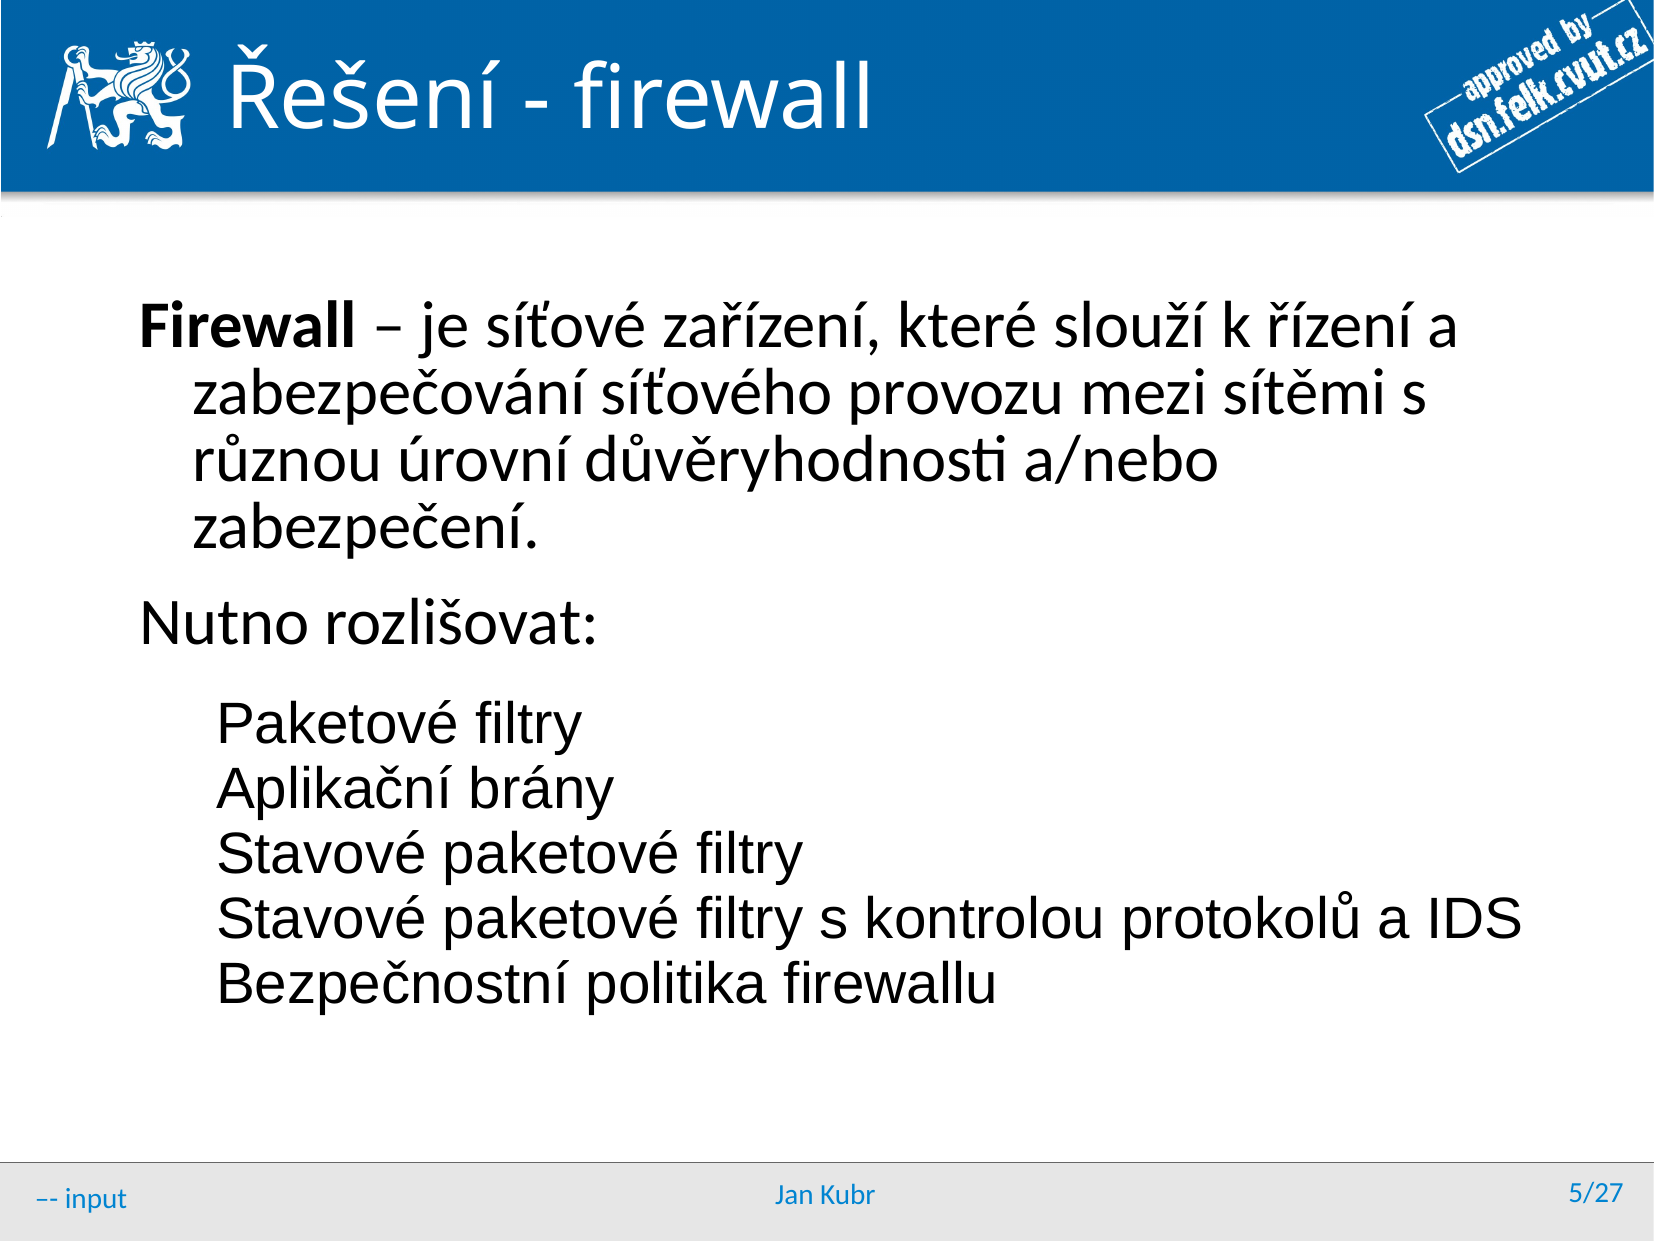

# Řešení - firewall
Firewall – je síťové zařízení, které slouží k řízení a zabezpečování síťového provozu mezi sítěmi s různou úrovní důvěryhodnosti a/nebo zabezpečení.
Nutno rozlišovat:
Paketové filtry
Aplikační brány
Stavové paketové filtry
Stavové paketové filtry s kontrolou protokolů a IDS
Bezpečnostní politika firewallu
5
Jan Kubr
02/2006